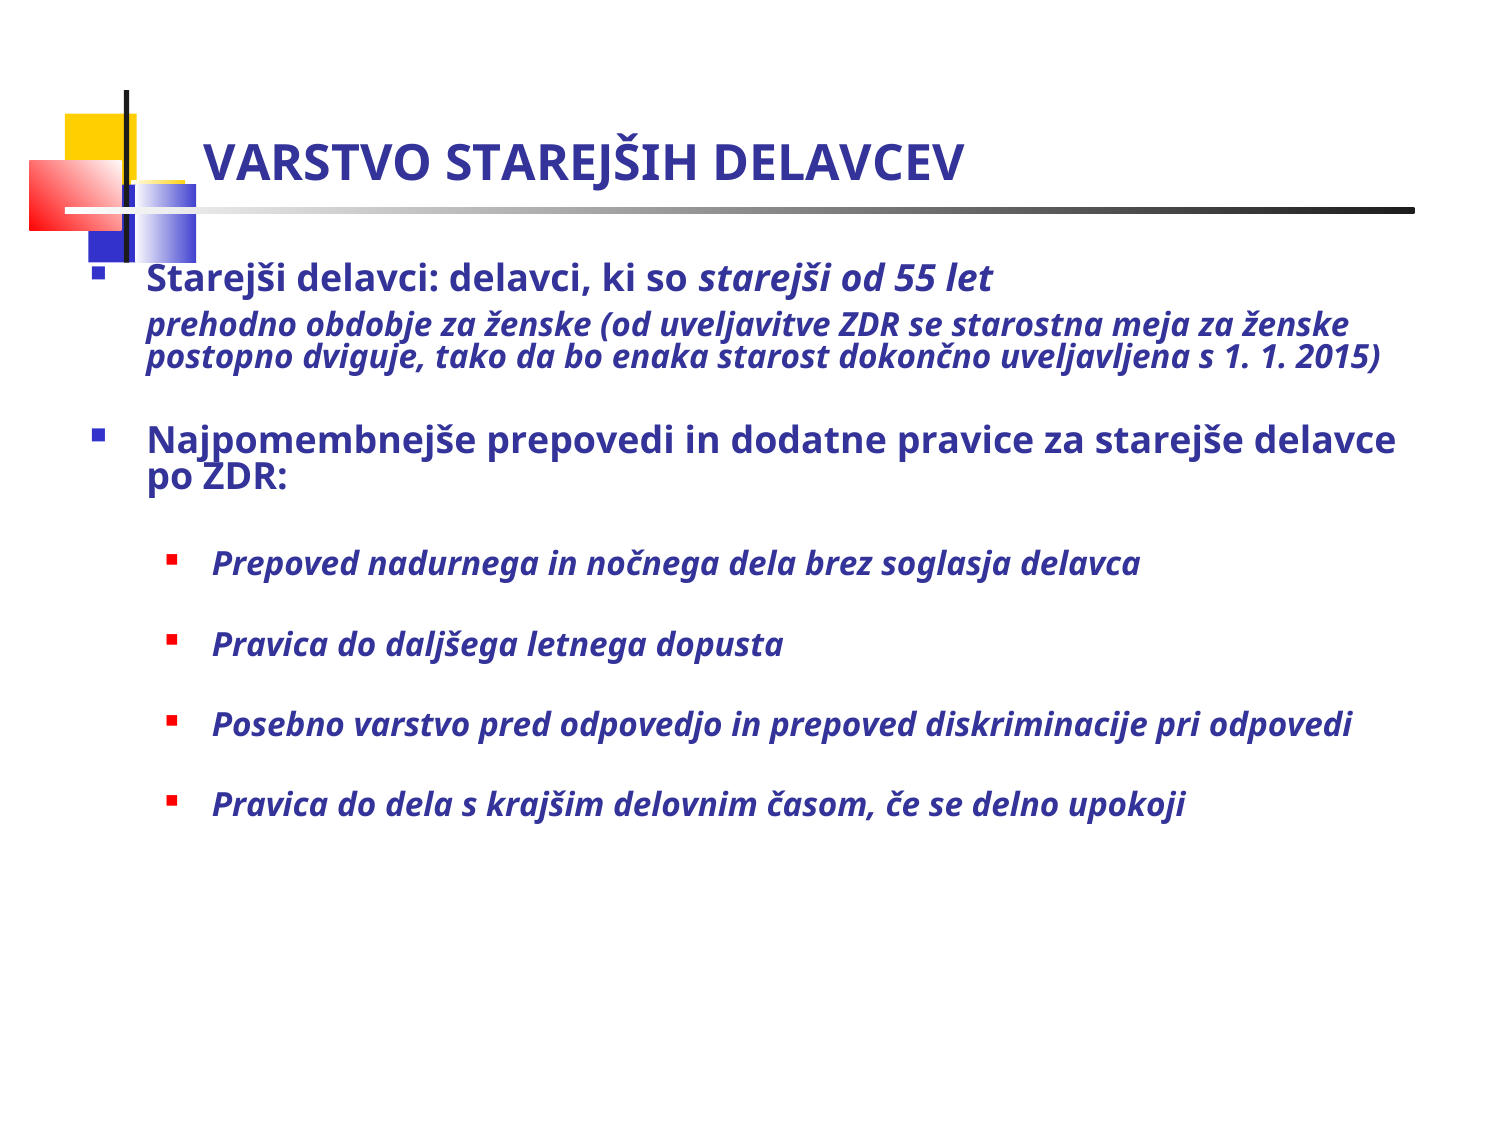

# VARSTVO STAREJŠIH DELAVCEV
Starejši delavci: delavci, ki so starejši od 55 let
	prehodno obdobje za ženske (od uveljavitve ZDR se starostna meja za ženske postopno dviguje, tako da bo enaka starost dokončno uveljavljena s 1. 1. 2015)
Najpomembnejše prepovedi in dodatne pravice za starejše delavce po ZDR:
Prepoved nadurnega in nočnega dela brez soglasja delavca
Pravica do daljšega letnega dopusta
Posebno varstvo pred odpovedjo in prepoved diskriminacije pri odpovedi
Pravica do dela s krajšim delovnim časom, če se delno upokoji